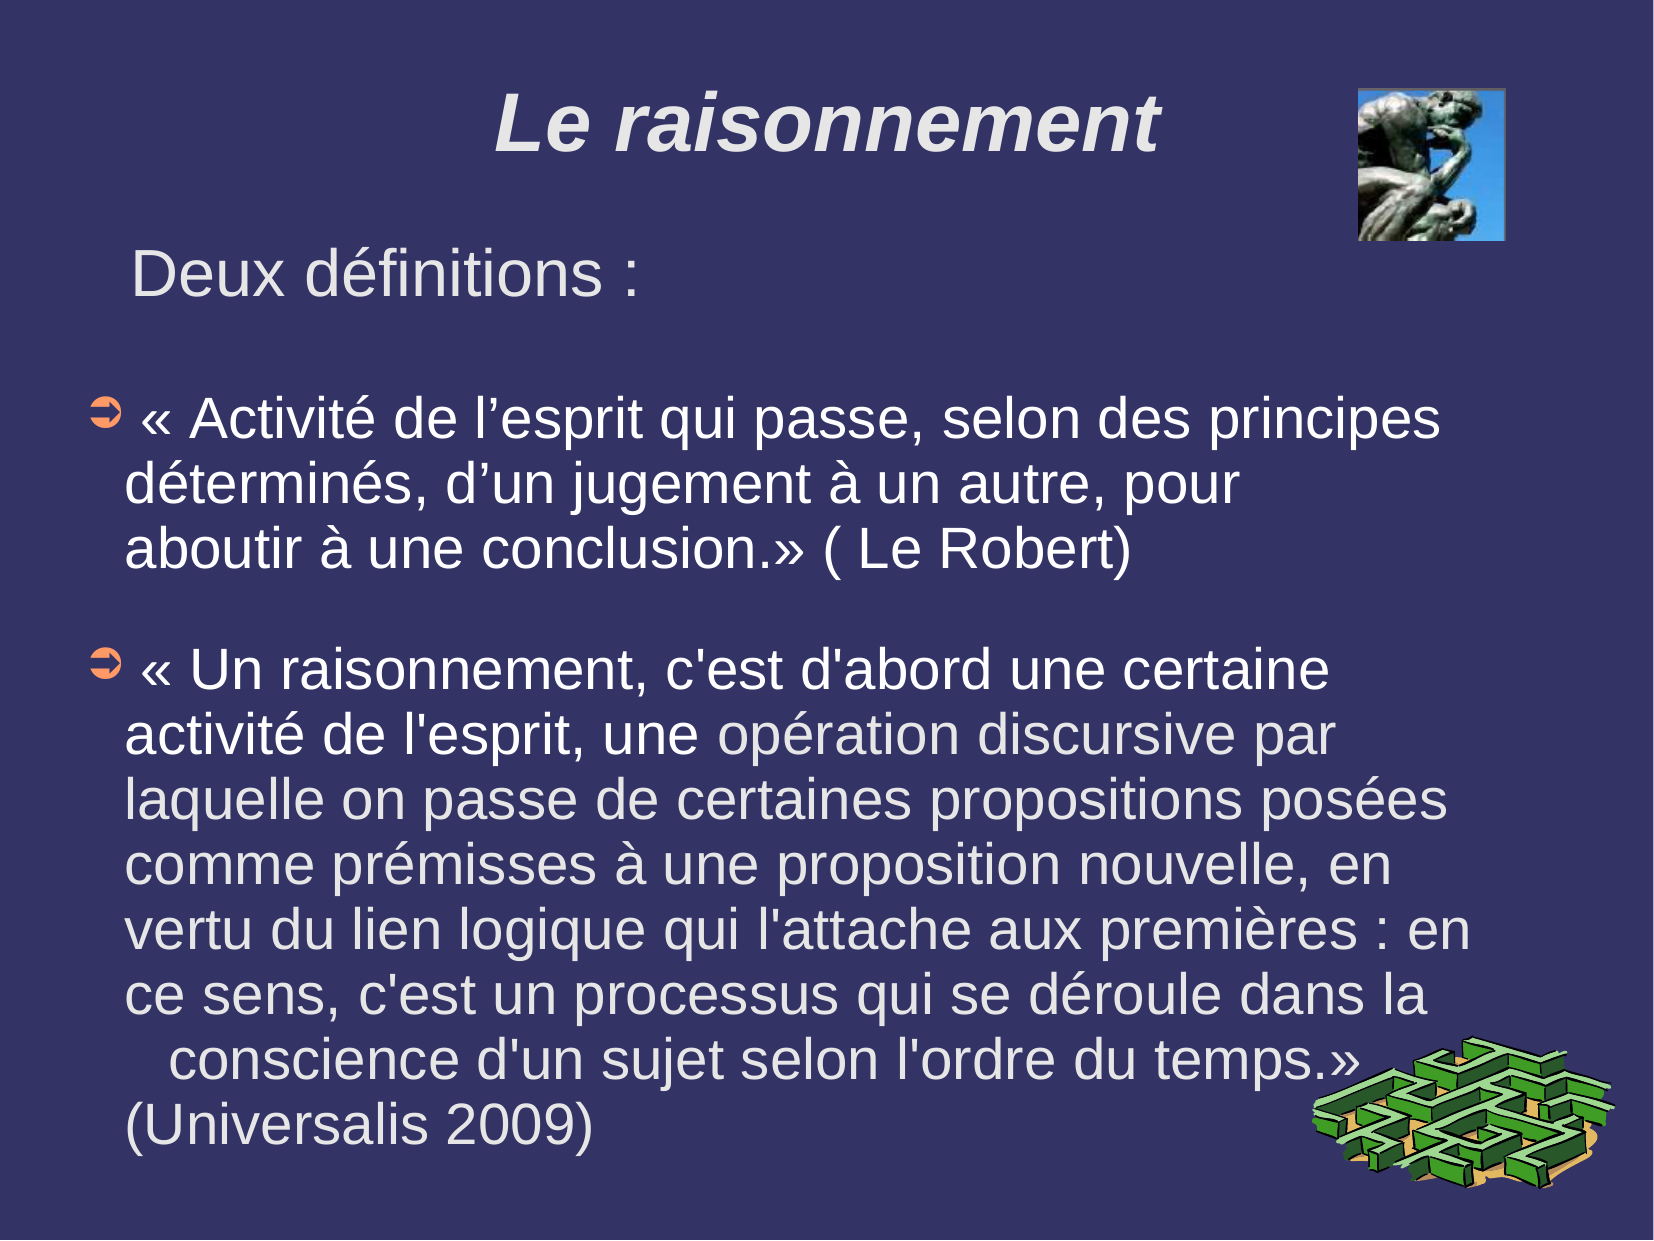

# Le raisonnement
Deux définitions :
 « Activité de l’esprit qui passe, selon des principes
déterminés, d’un jugement à un autre, pour
aboutir à une conclusion.» ( Le Robert)
 « Un raisonnement, c'est d'abord une certaine
activité de l'esprit, une opération discursive par
laquelle on passe de certaines propositions posées
comme prémisses à une proposition nouvelle, en
vertu du lien logique qui l'attache aux premières : en
ce sens, c'est un processus qui se déroule dans la conscience d'un sujet selon l'ordre du temps.»
(Universalis 2009)